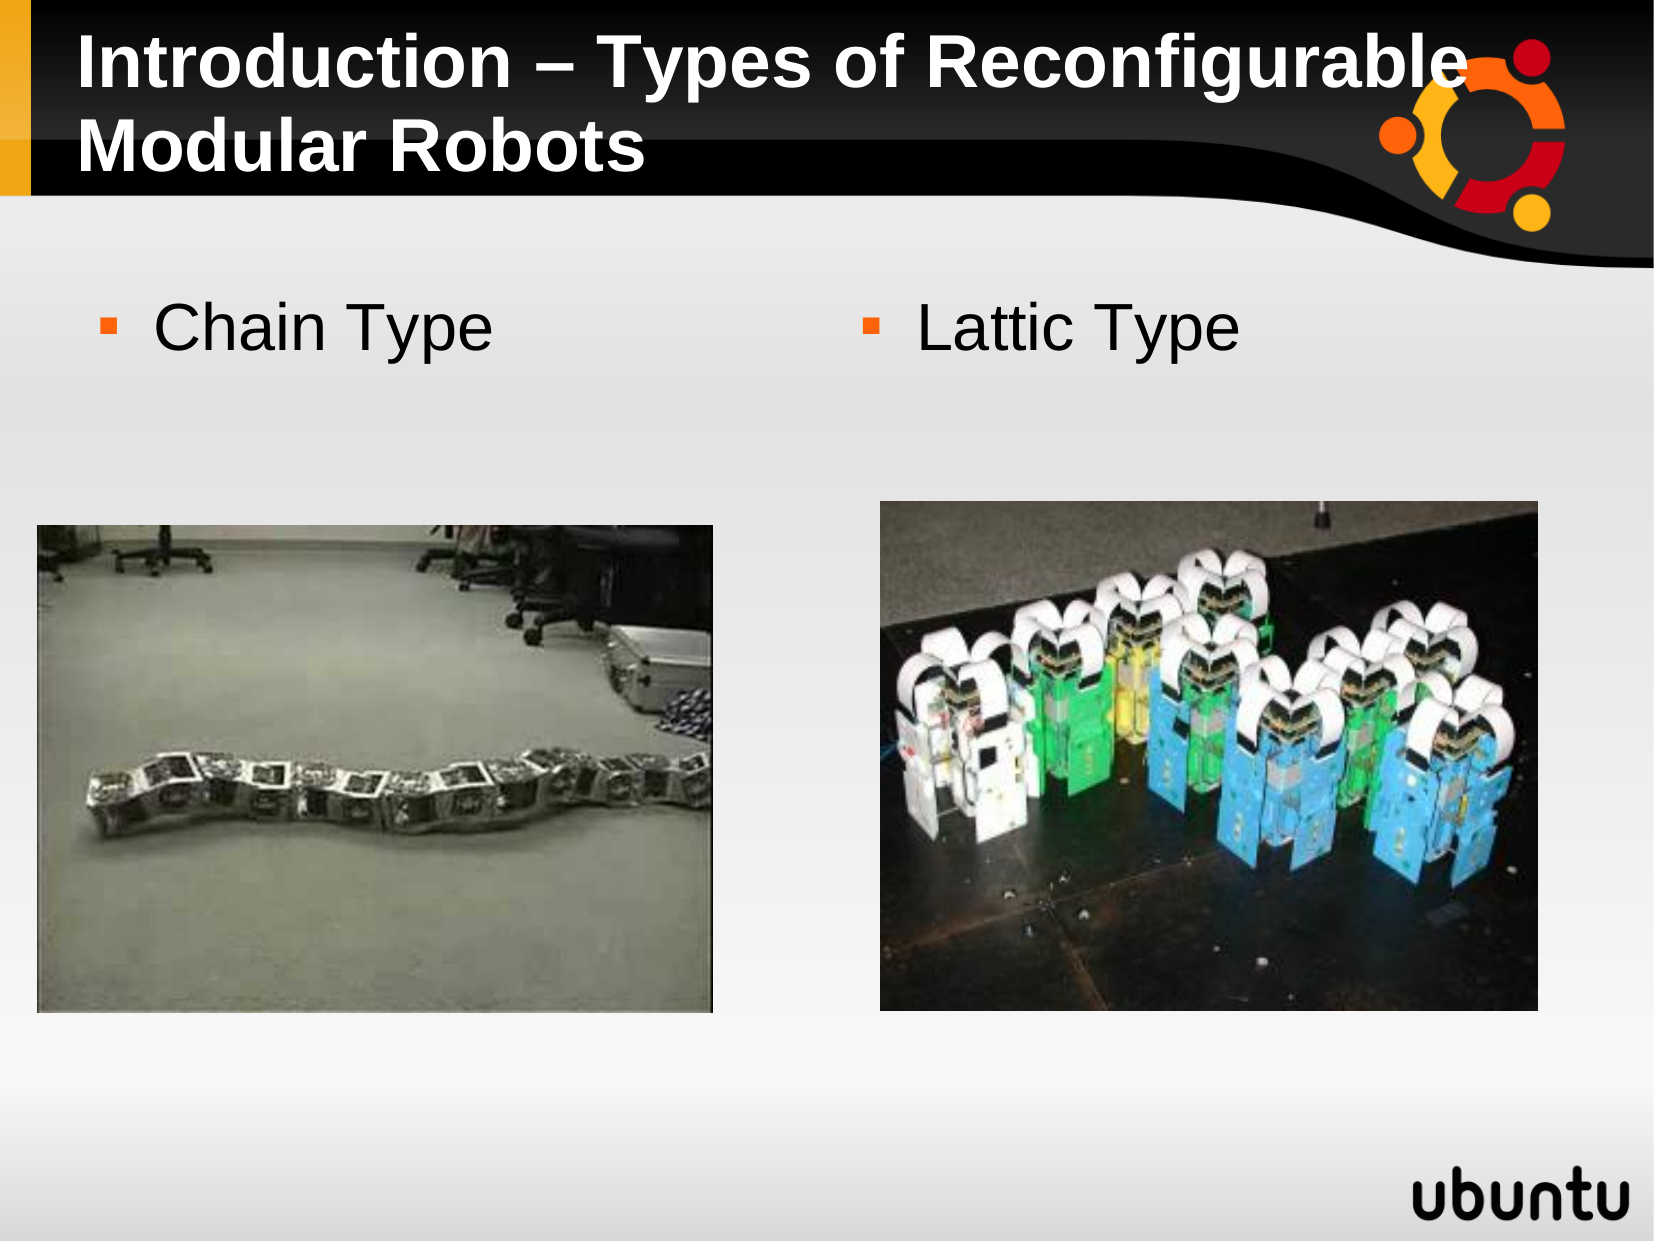

# Introduction – Types of Reconfigurable Modular Robots
Chain Type
Lattic Type